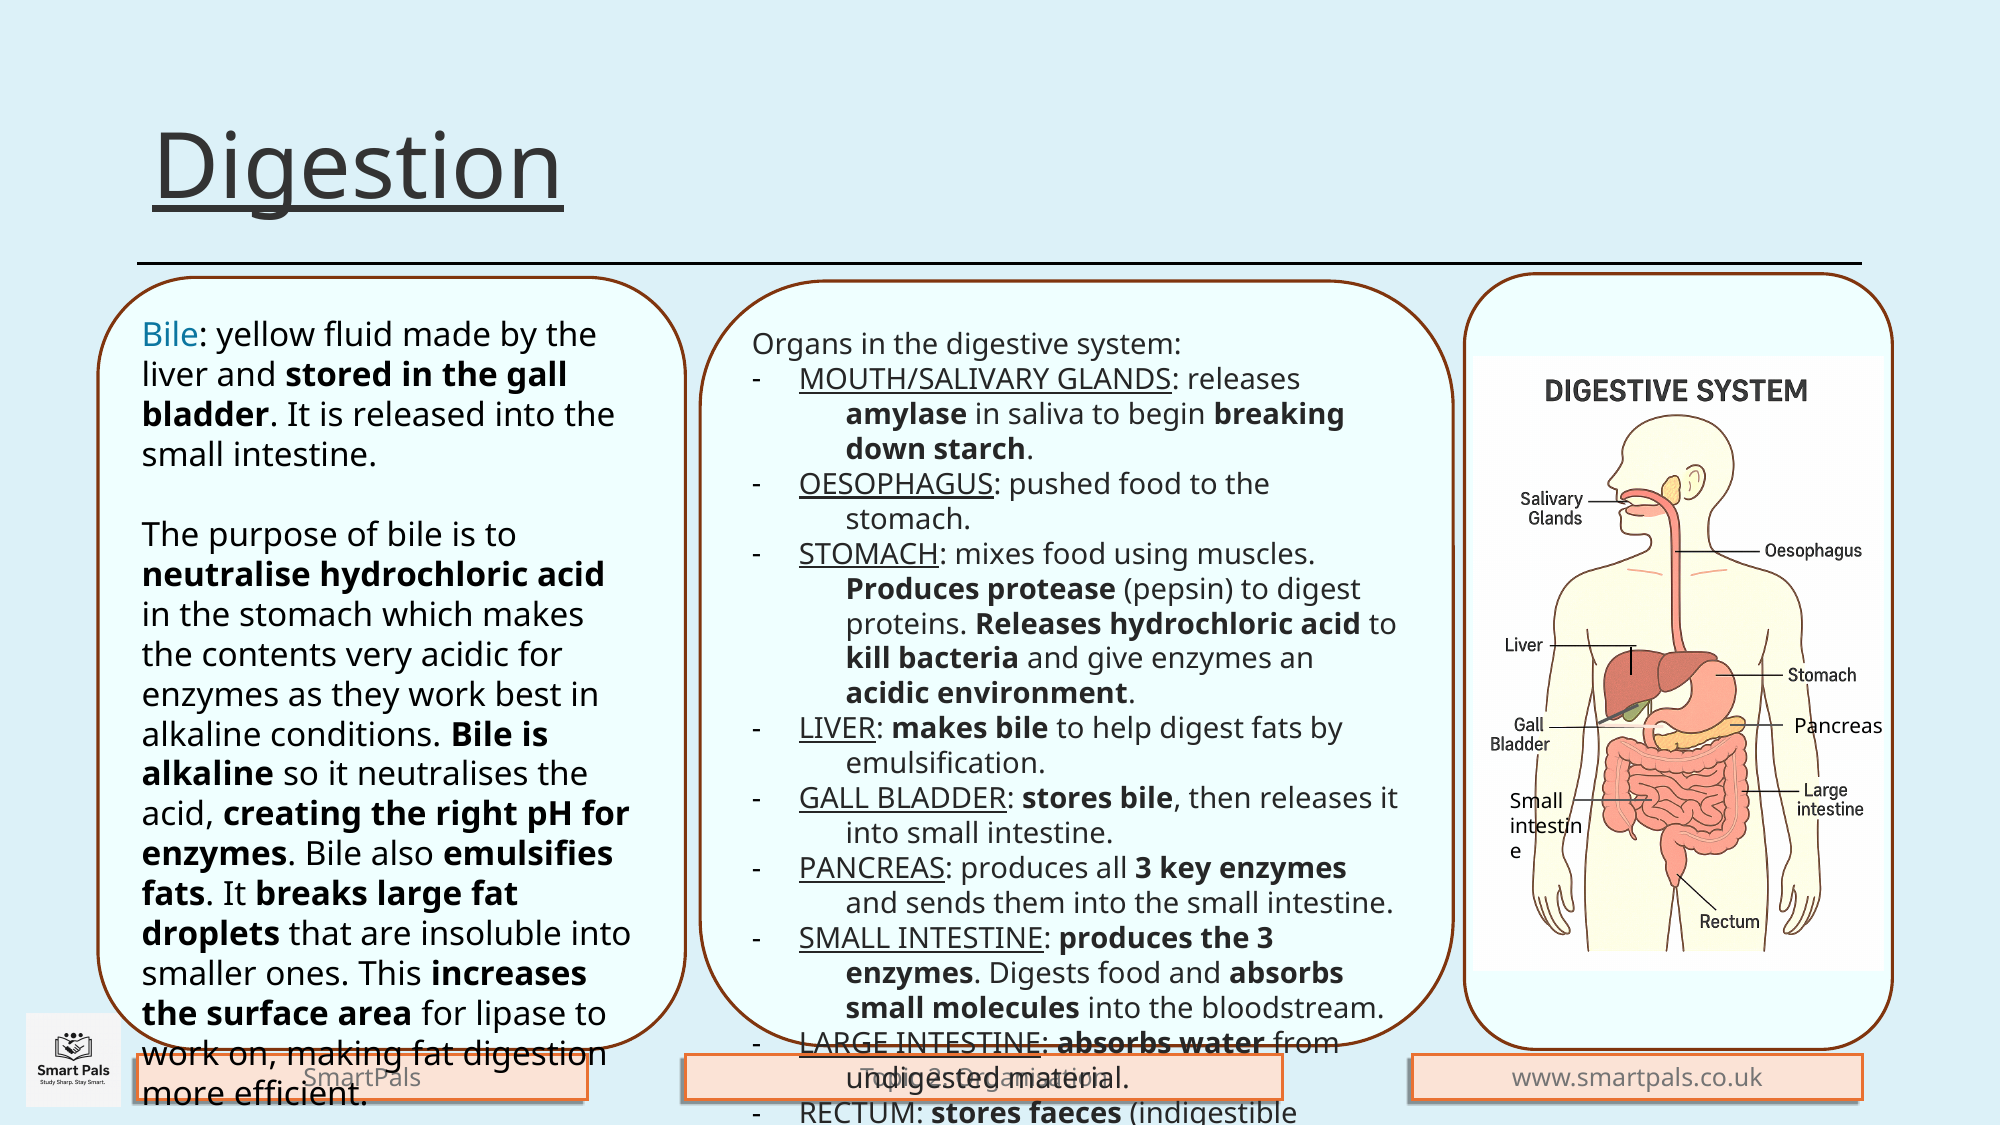

# Digestion
Bile: yellow fluid made by the liver and stored in the gall bladder. It is released into the small intestine.
The purpose of bile is to neutralise hydrochloric acid in the stomach which makes the contents very acidic for enzymes as they work best in alkaline conditions. Bile is alkaline so it neutralises the acid, creating the right pH for enzymes. Bile also emulsifies fats. It breaks large fat droplets that are insoluble into smaller ones. This increases the surface area for lipase to work on, making fat digestion more efficient.
Organs in the digestive system:
MOUTH/SALIVARY GLANDS: releases amylase in saliva to begin breaking down starch.
OESOPHAGUS: pushed food to the stomach.
STOMACH: mixes food using muscles. Produces protease (pepsin) to digest proteins. Releases hydrochloric acid to kill bacteria and give enzymes an acidic environment.
LIVER: makes bile to help digest fats by emulsification.
GALL BLADDER: stores bile, then releases it into small intestine.
PANCREAS: produces all 3 key enzymes and sends them into the small intestine.
SMALL INTESTINE: produces the 3 enzymes. Digests food and absorbs small molecules into the bloodstream.
LARGE INTESTINE: absorbs water from undigested material.
RECTUM: stores faeces (indigestible remains) before the exit through the anus.
Pancreas
Small intestine